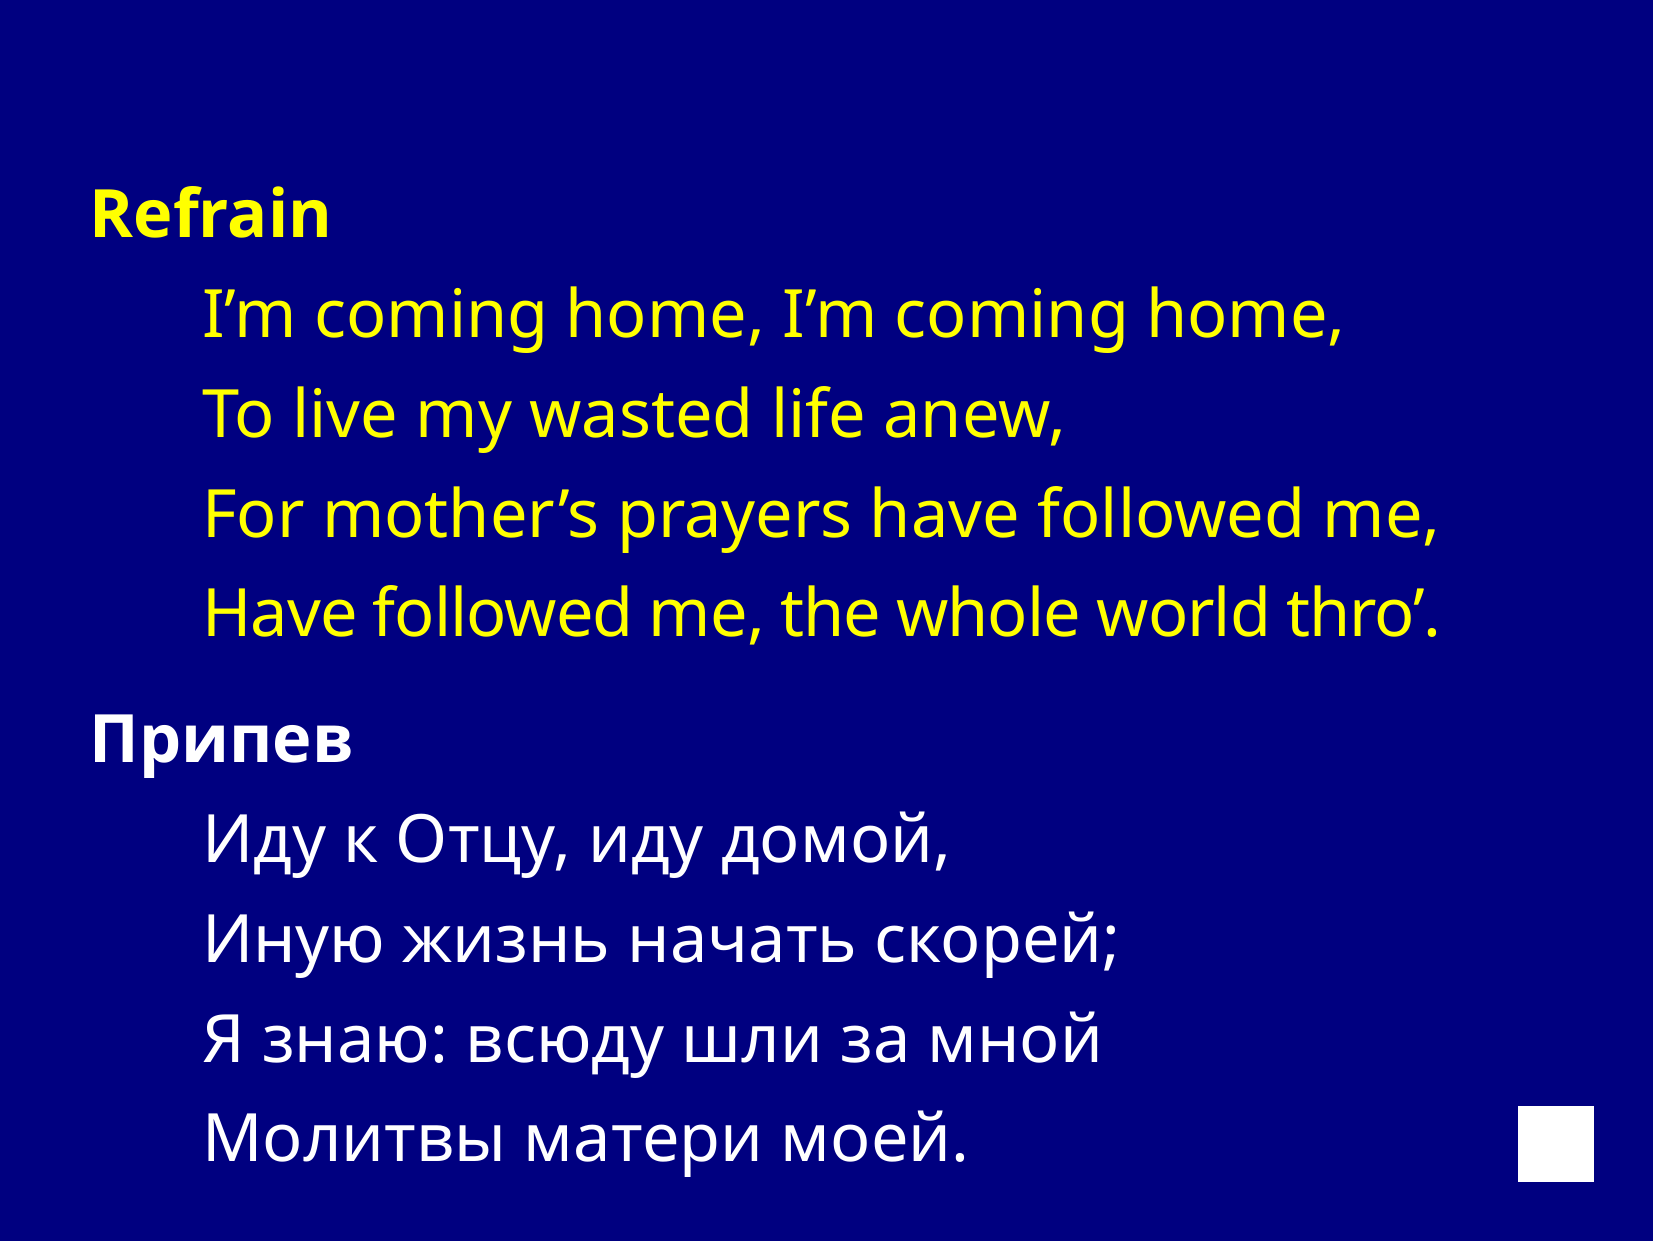

Refrain
	I’m coming home, I’m coming home,
	To live my wasted life anew,
	For mother’s prayers have followed me,
	Have followed me, the whole world thro’.
Припев
	Иду к Отцу, иду домой,
	Иную жизнь начать скорей;
	Я знаю: всюду шли за мной
	Молитвы матери моей.